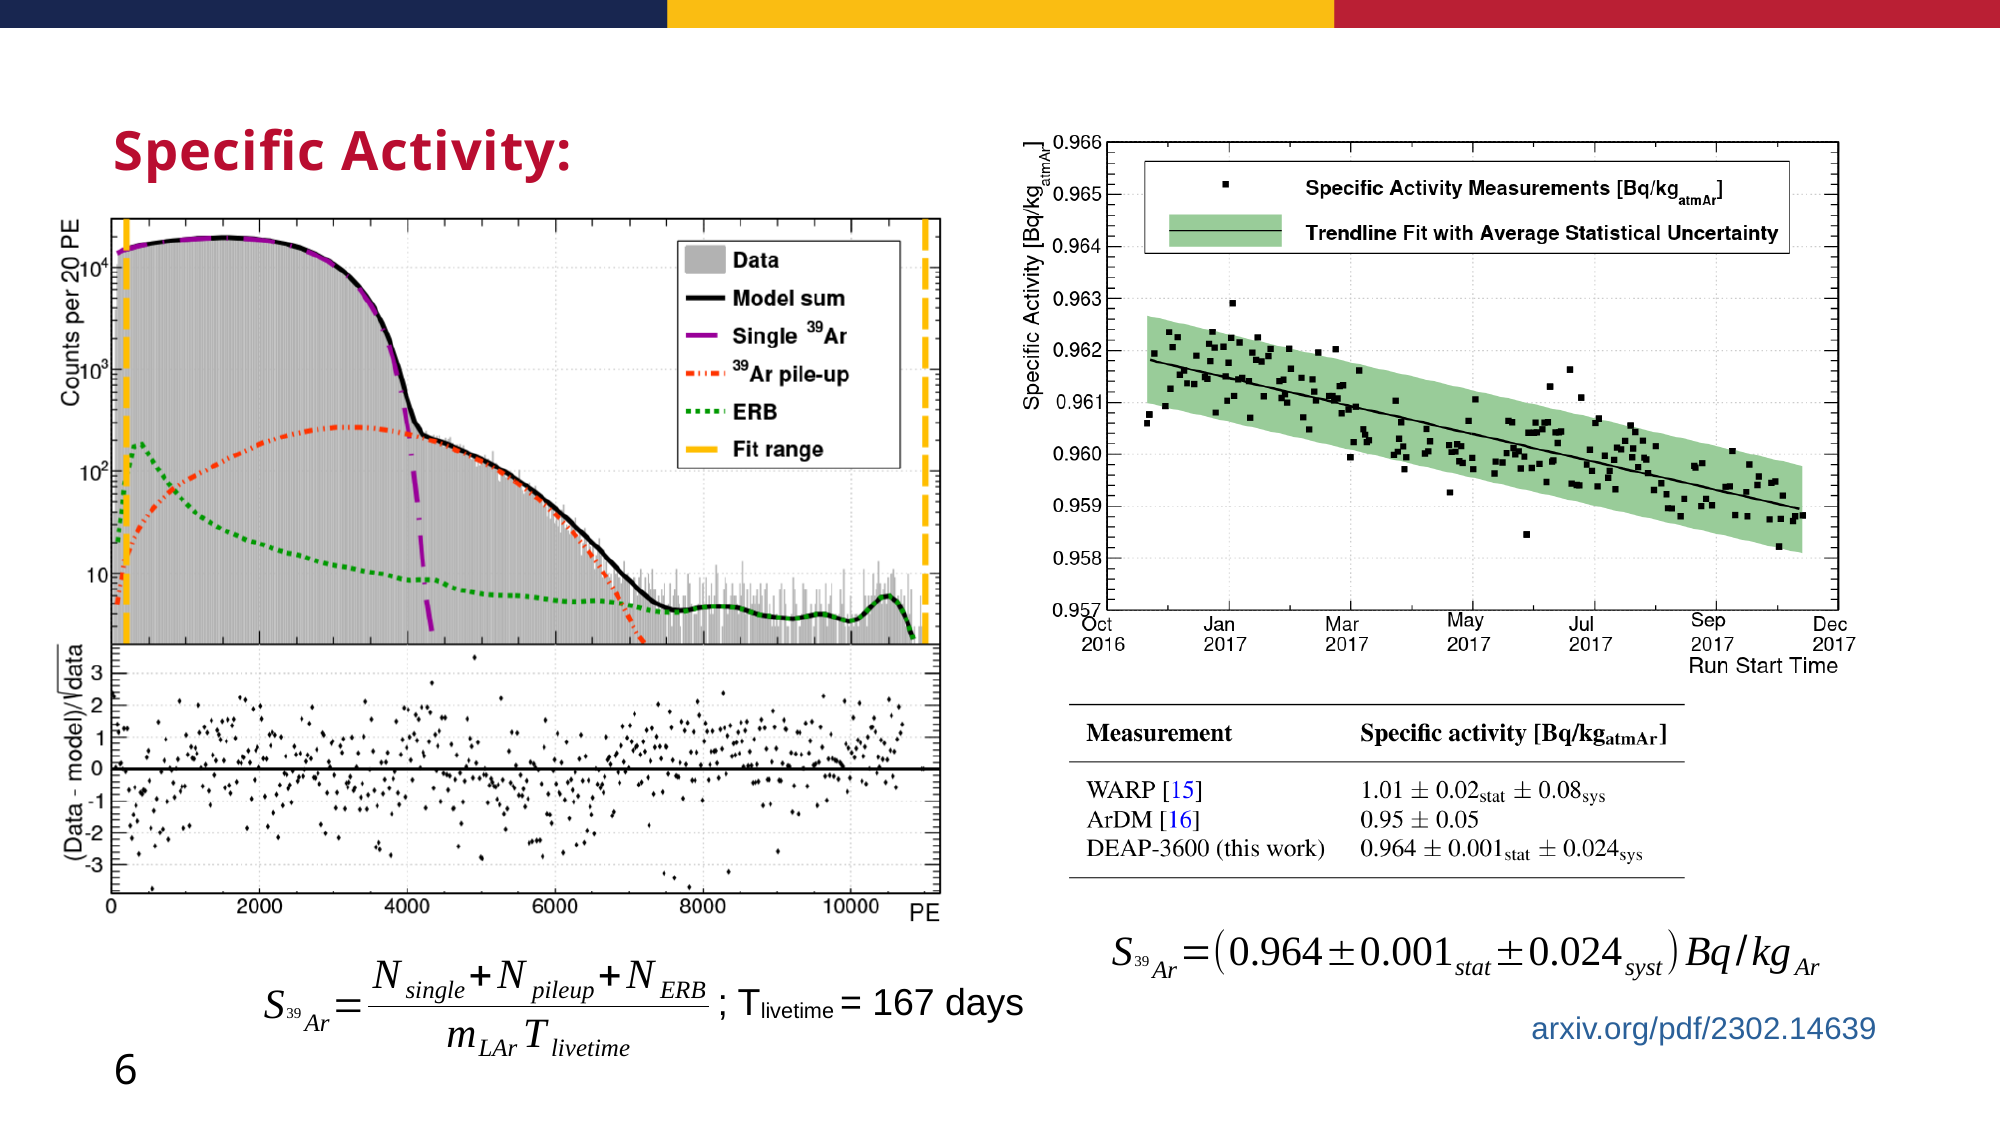

# Specific Activity:
; Tlivetime = 167 days
arxiv.org/pdf/2302.14639